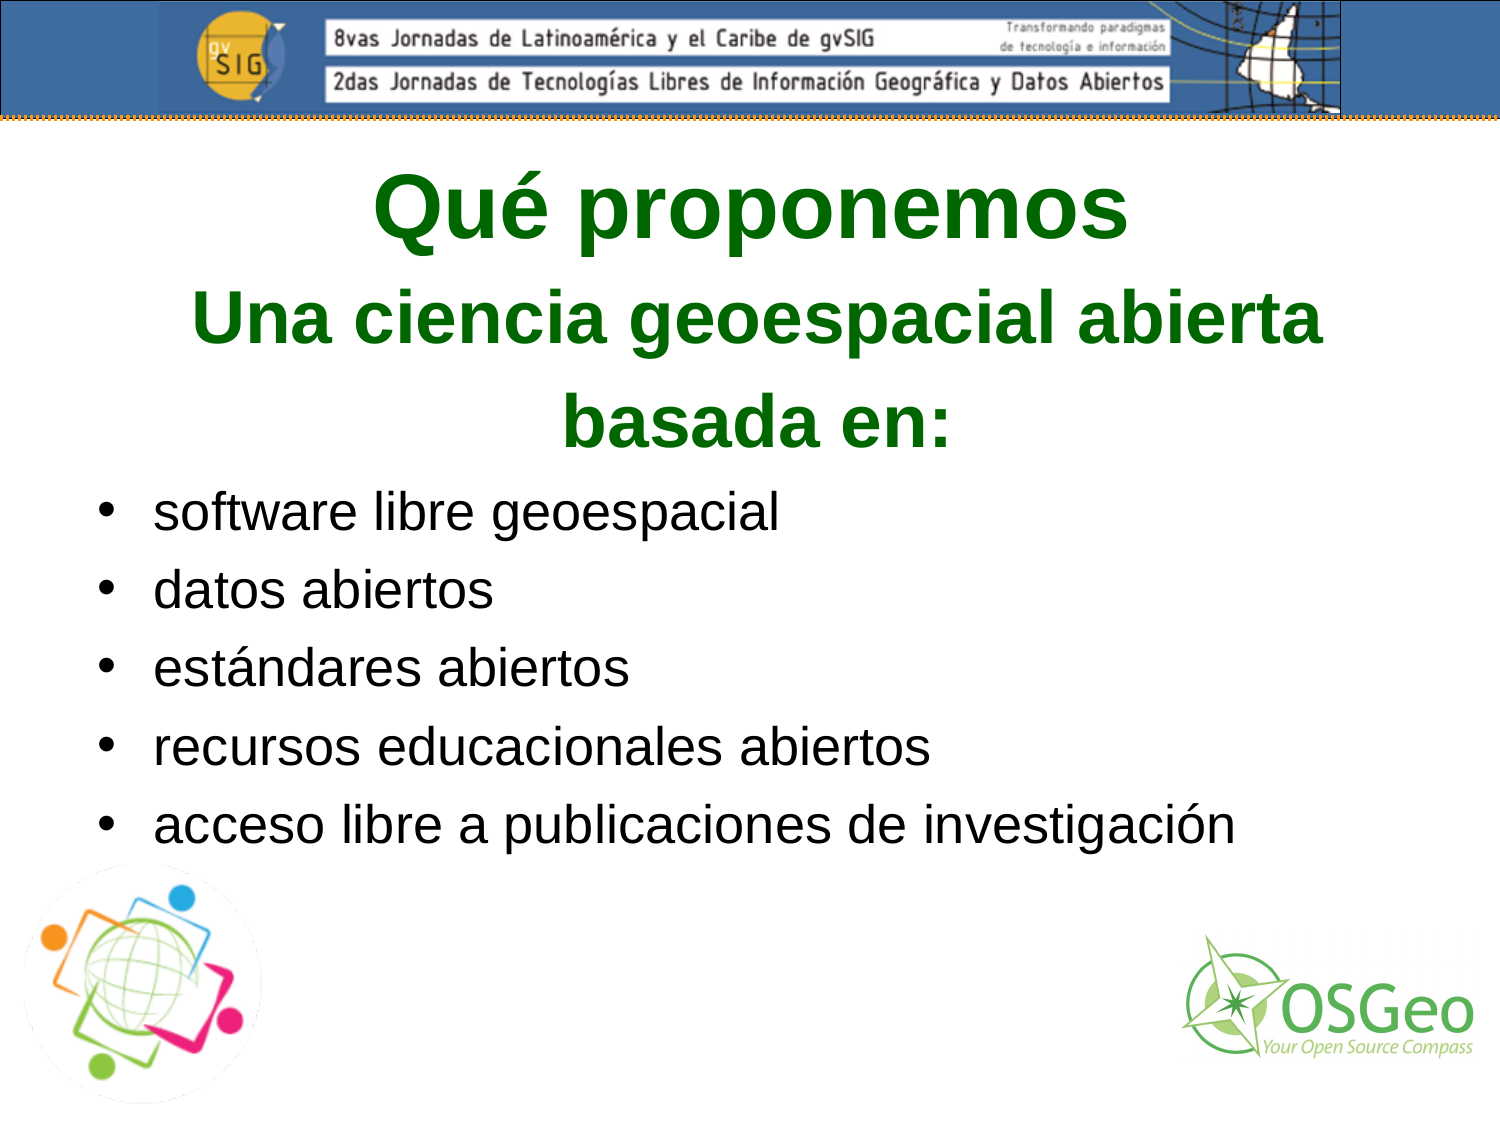

# Qué proponemos
Una ciencia geoespacial abierta
basada en:
software libre geoespacial
datos abiertos
estándares abiertos
recursos educacionales abiertos
acceso libre a publicaciones de investigación